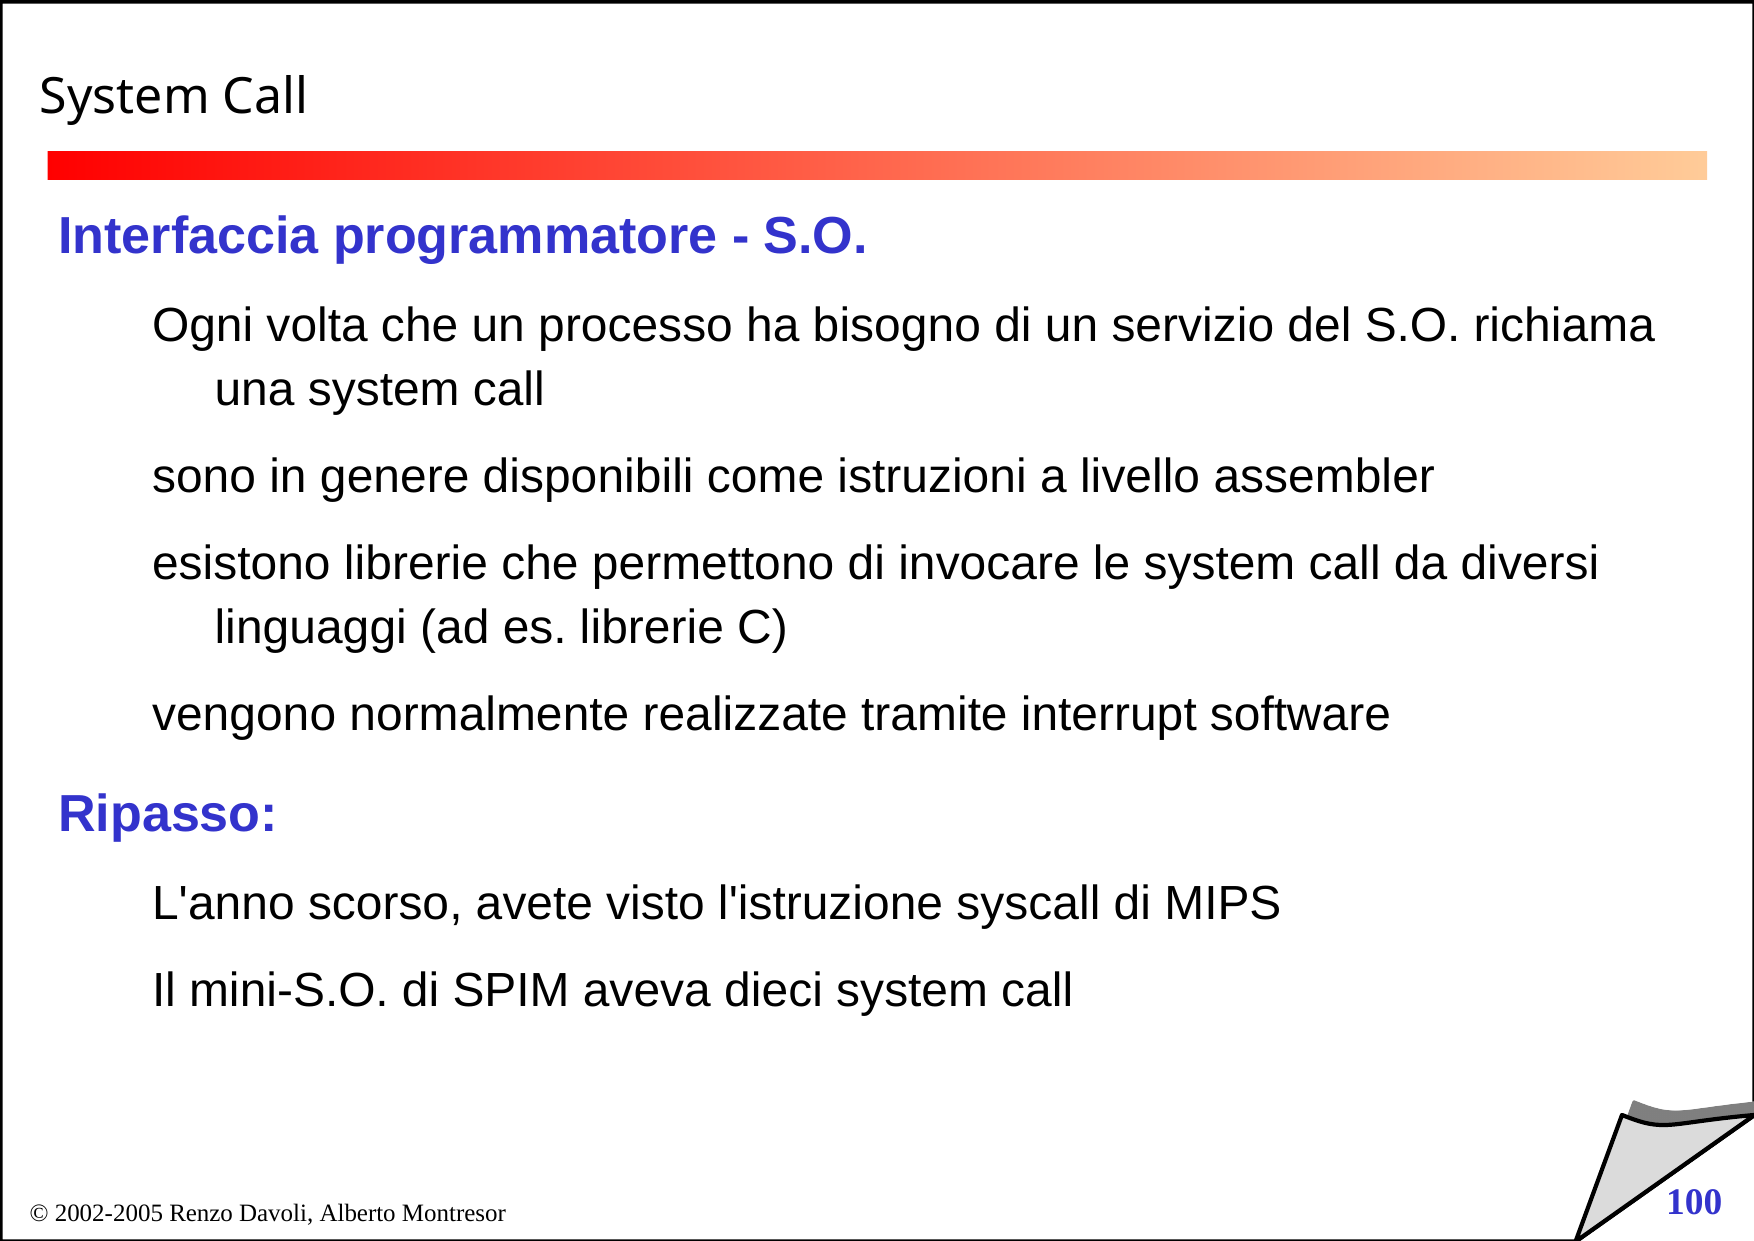

# System Call
Interfaccia programmatore - S.O.
Ogni volta che un processo ha bisogno di un servizio del S.O. richiama una system call
sono in genere disponibili come istruzioni a livello assembler
esistono librerie che permettono di invocare le system call da diversi linguaggi (ad es. librerie C)
vengono normalmente realizzate tramite interrupt software
Ripasso:
L'anno scorso, avete visto l'istruzione syscall di MIPS
Il mini-S.O. di SPIM aveva dieci system call